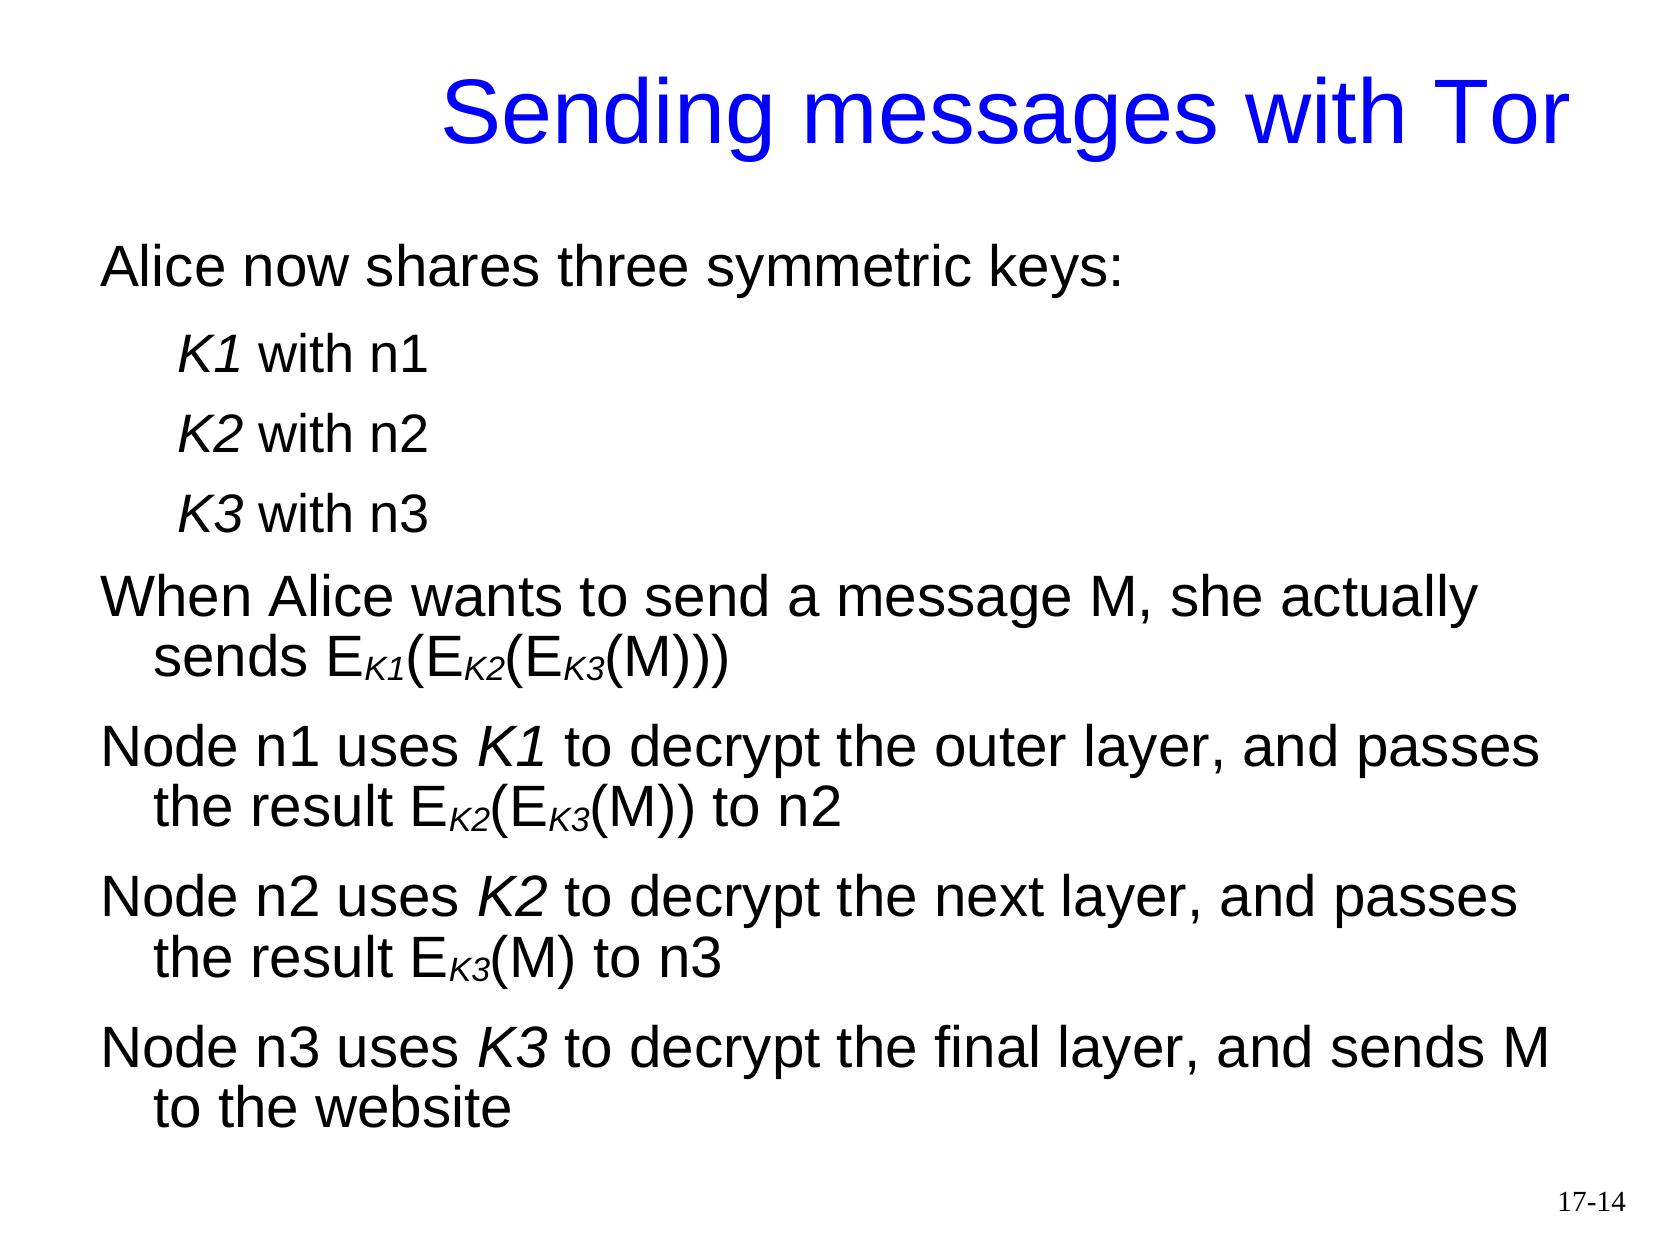

# Sending messages with Tor
Alice now shares three symmetric keys:
K1 with n1
K2 with n2
K3 with n3
When Alice wants to send a message M, she actually sends EK1(EK2(EK3(M)))
Node n1 uses K1 to decrypt the outer layer, and passes the result EK2(EK3(M)) to n2
Node n2 uses K2 to decrypt the next layer, and passes the result EK3(M) to n3
Node n3 uses K3 to decrypt the final layer, and sends M to the website